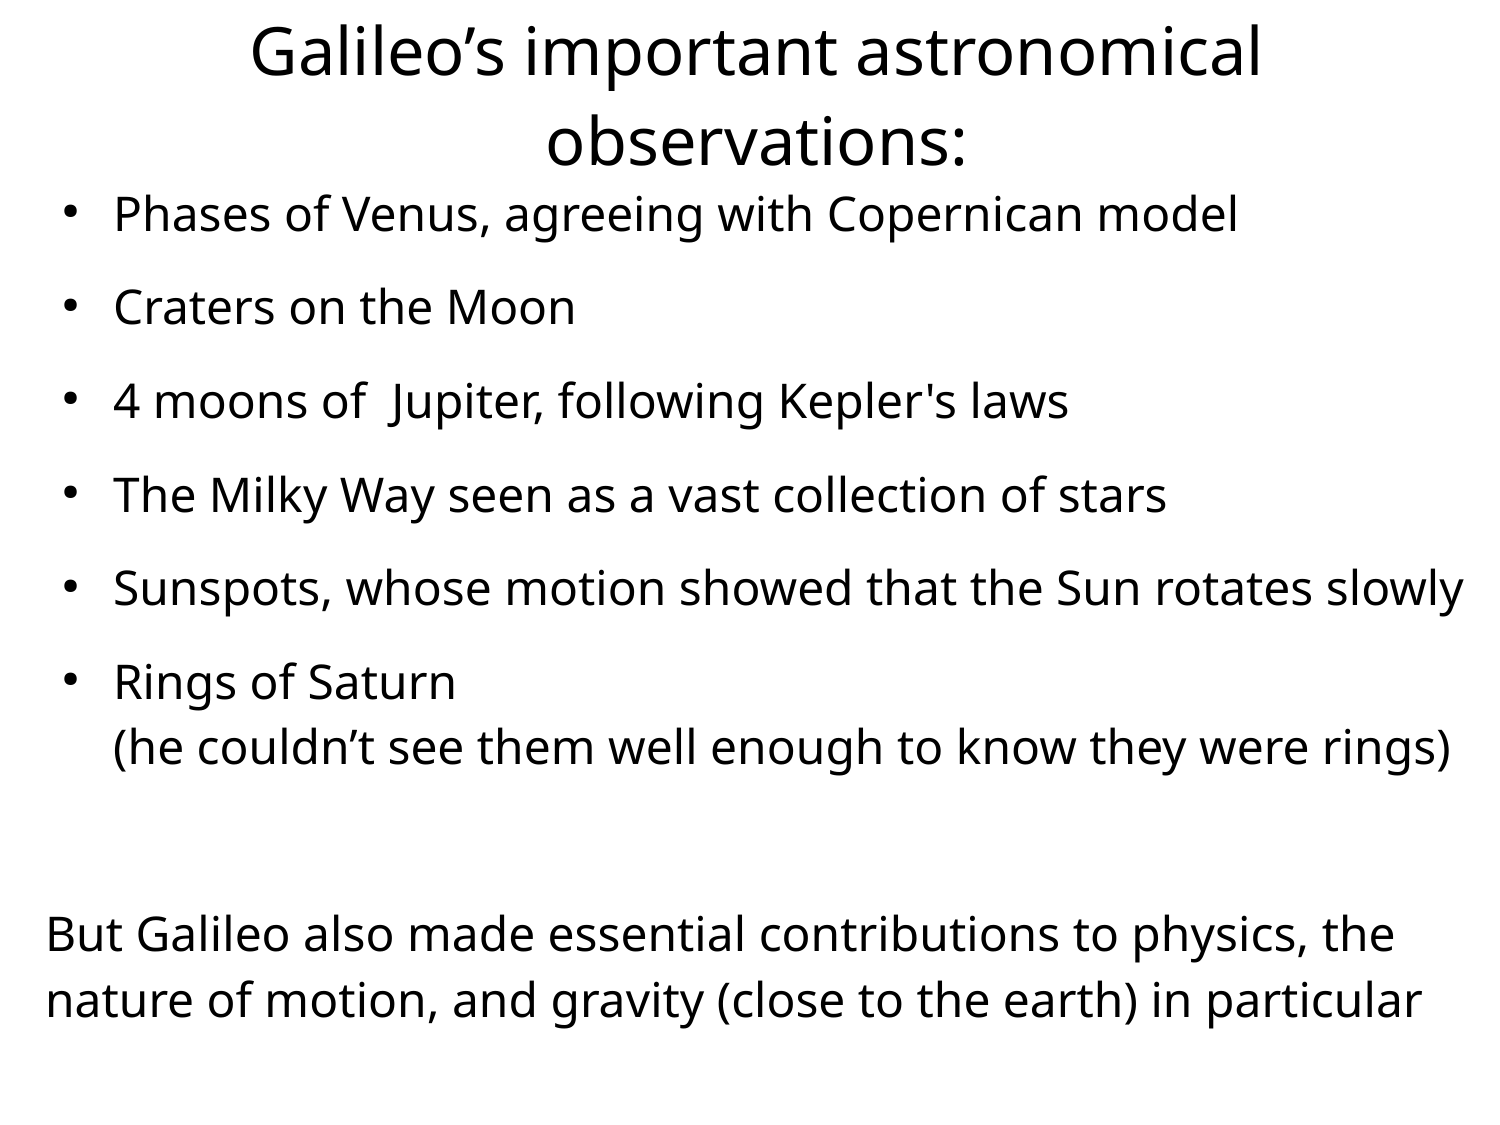

# Galileo’s important astronomical observations:
Phases of Venus, agreeing with Copernican model
Craters on the Moon
4 moons of Jupiter, following Kepler's laws
The Milky Way seen as a vast collection of stars
Sunspots, whose motion showed that the Sun rotates slowly
Rings of Saturn
(he couldn’t see them well enough to know they were rings)
But Galileo also made essential contributions to physics, the nature of motion, and gravity (close to the earth) in particular